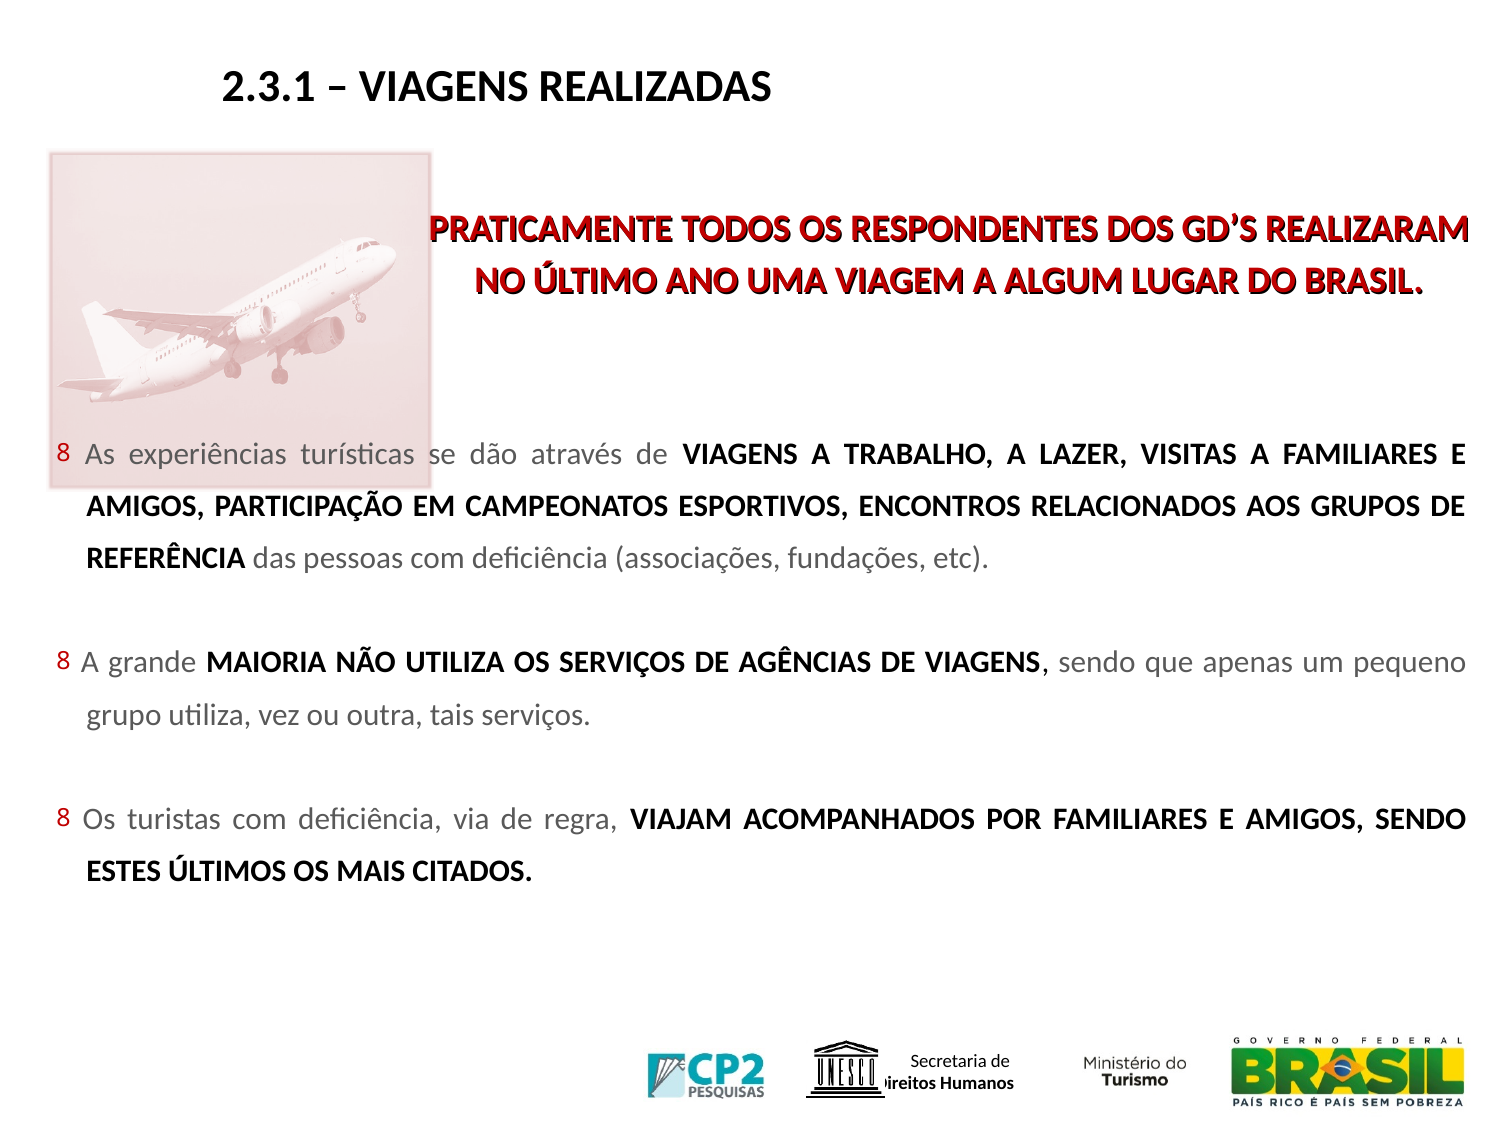

2.3.1 – Viagens realizadas
Praticamente todos os respondentes DOS GD’S realizaram no último ano uma viagem a algum lugar do Brasil.
 As experiências turísticas se dão através de viagens a trabalho, a lazer, visitas a familiares e amigos, participação em campeonatos esportivos, encontros relacionados aos grupos de referência das pessoas com deficiência (associações, fundações, etc).
 A grande maioria não utiliza os serviços de agências de viagens, sendo que apenas um pequeno grupo utiliza, vez ou outra, tais serviços.
 Os turistas com deficiência, via de regra, viajam acompanhados por familiares e amigos, sendo estes últimos os mais citados.